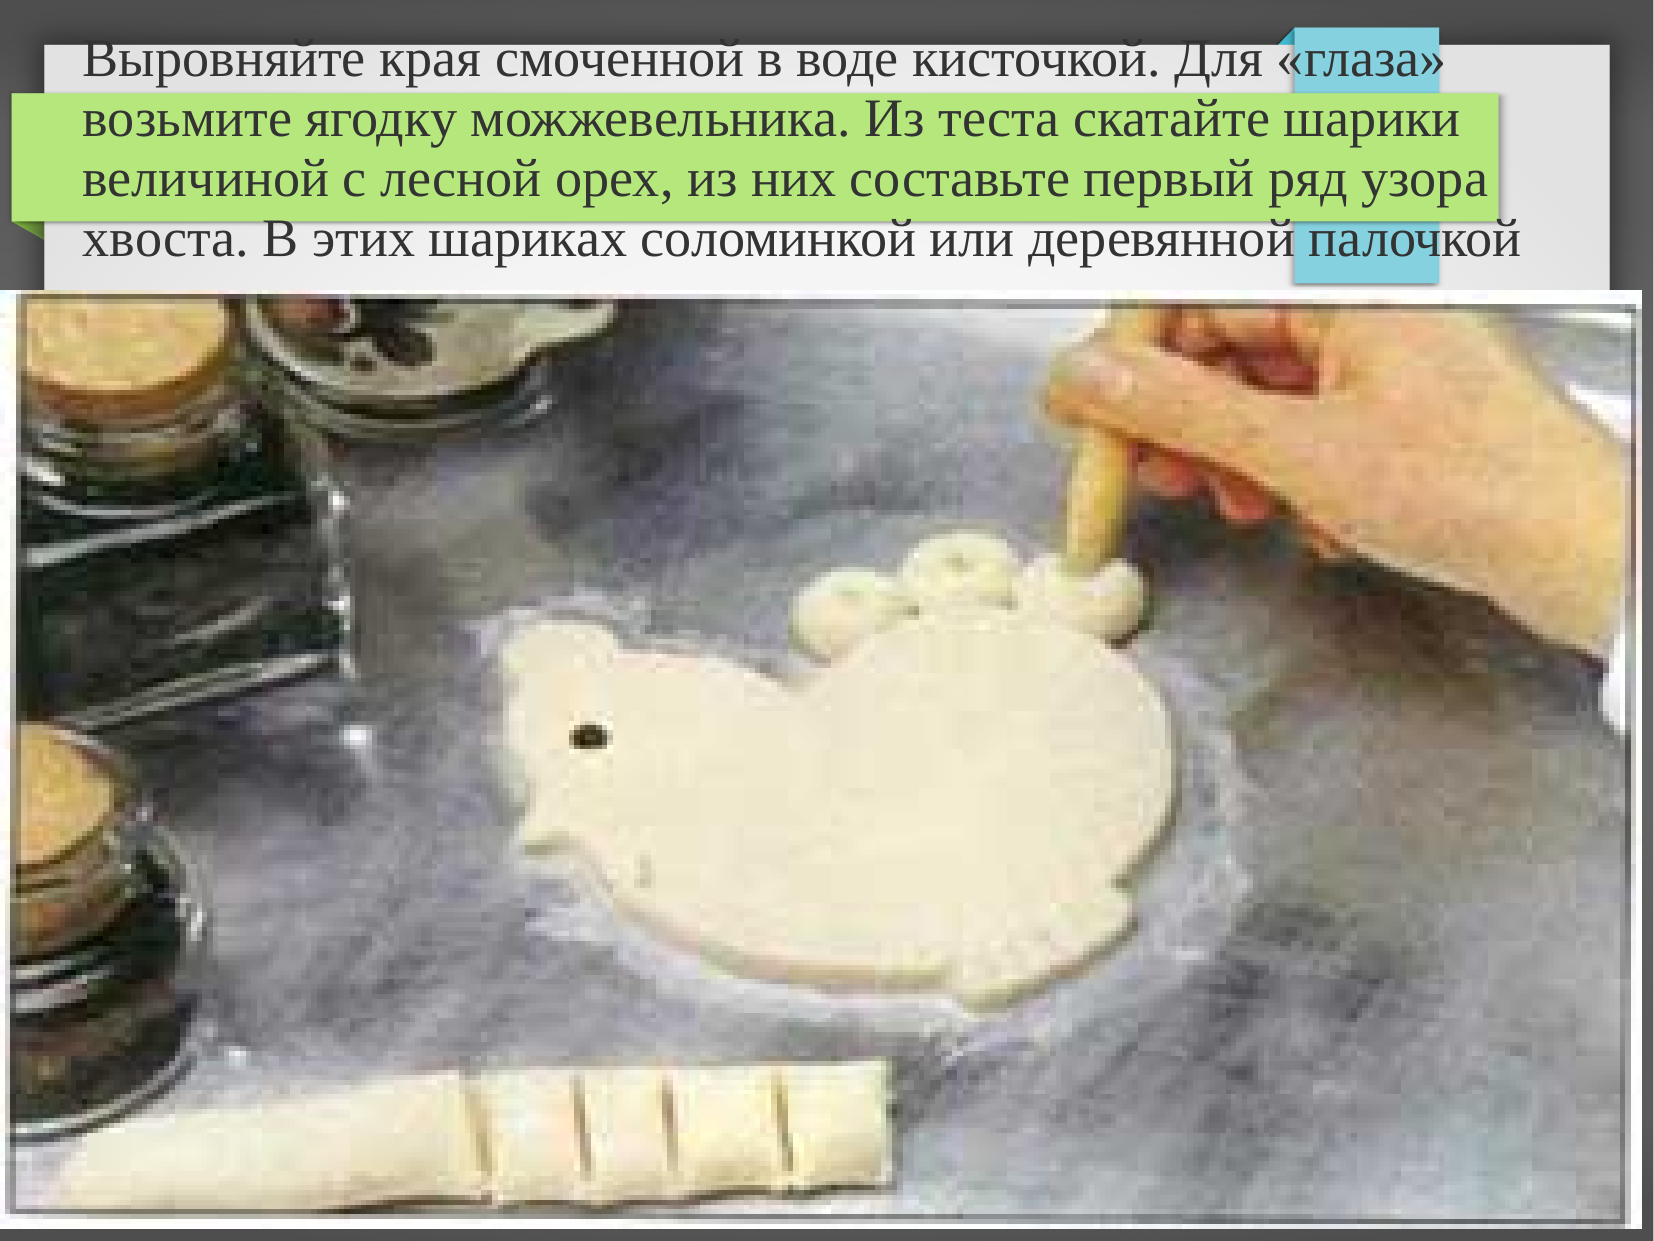

# Выровняйте края смоченной в воде кисточкой. Для «глаза» возьмите ягодку можжевельника. Из теста скатайте шарики величиной с лесной орех, из них составьте первый ряд узора хвоста. В этих шариках соломинкой или деревянной палочкой проколите маленькие дырочки.